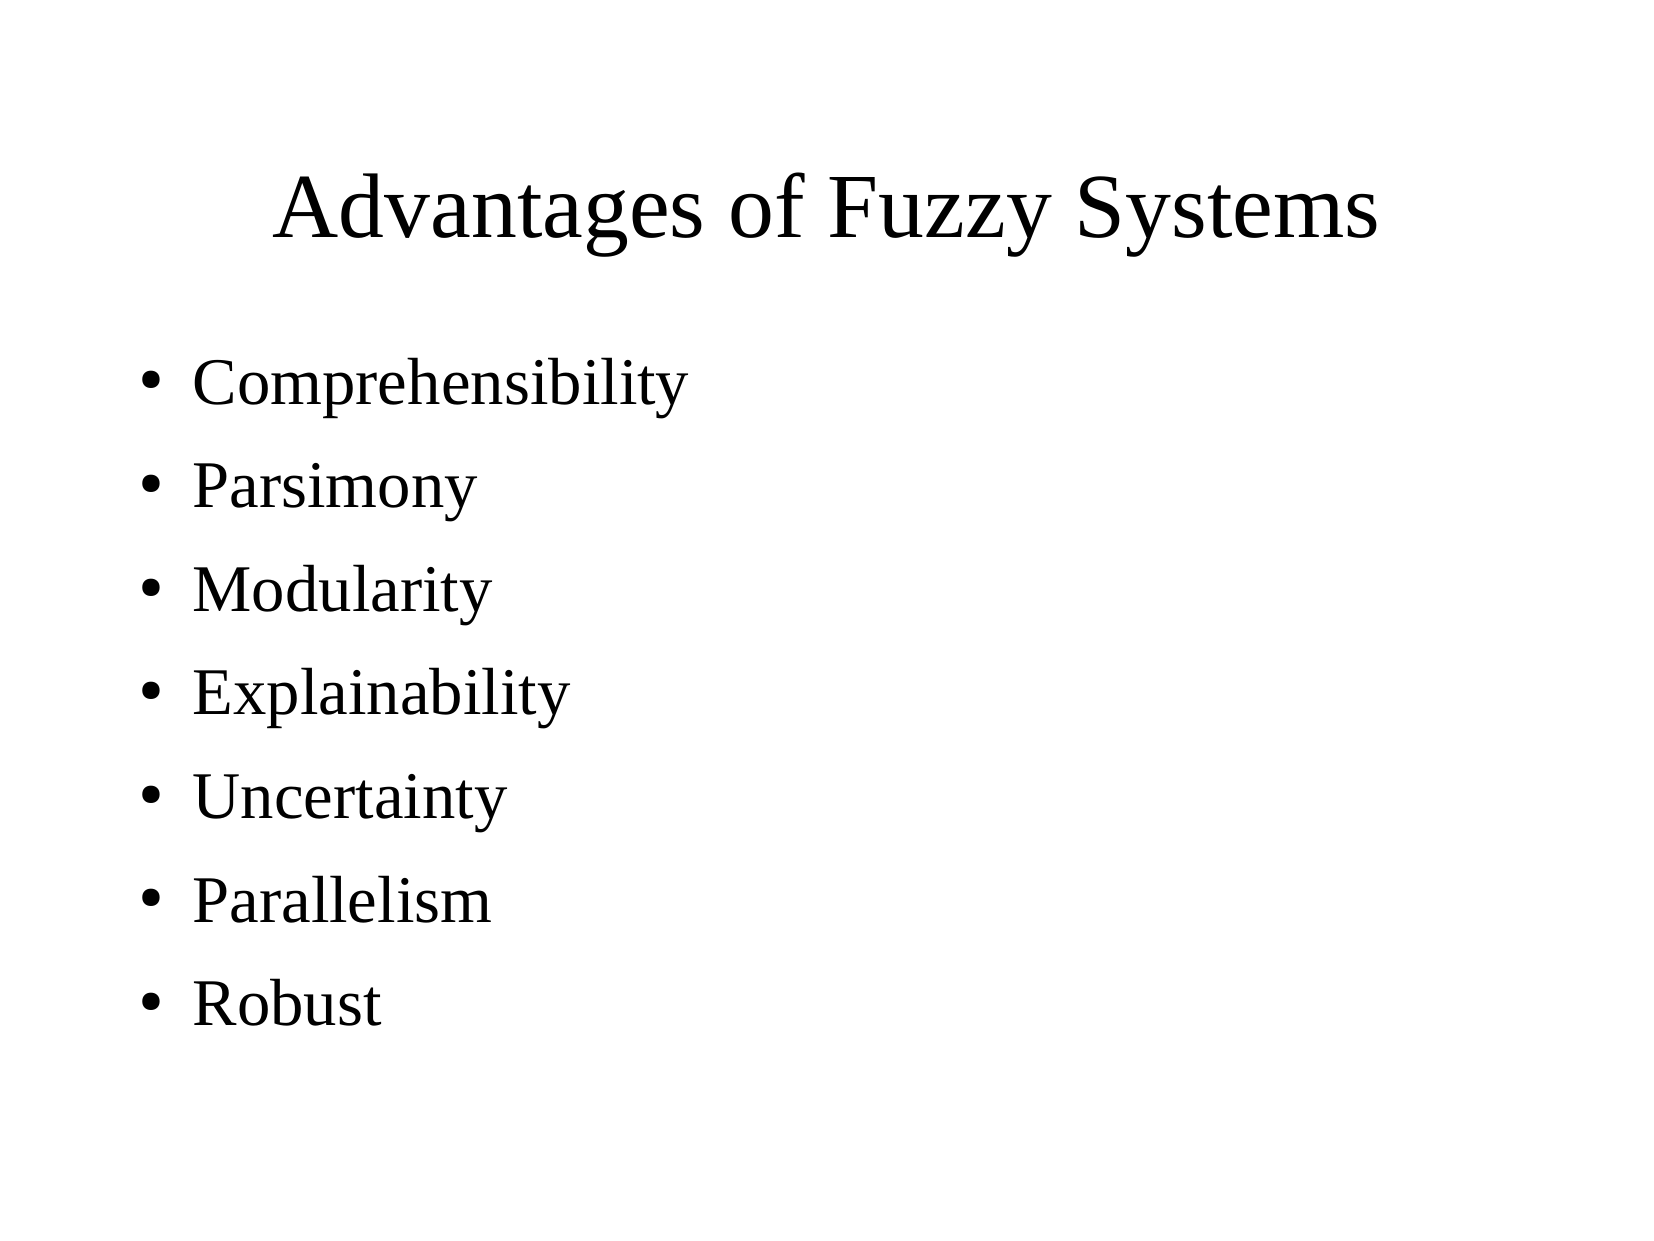

# Advantages of Fuzzy Systems
Comprehensibility
Parsimony
Modularity
Explainability
Uncertainty
Parallelism
Robust